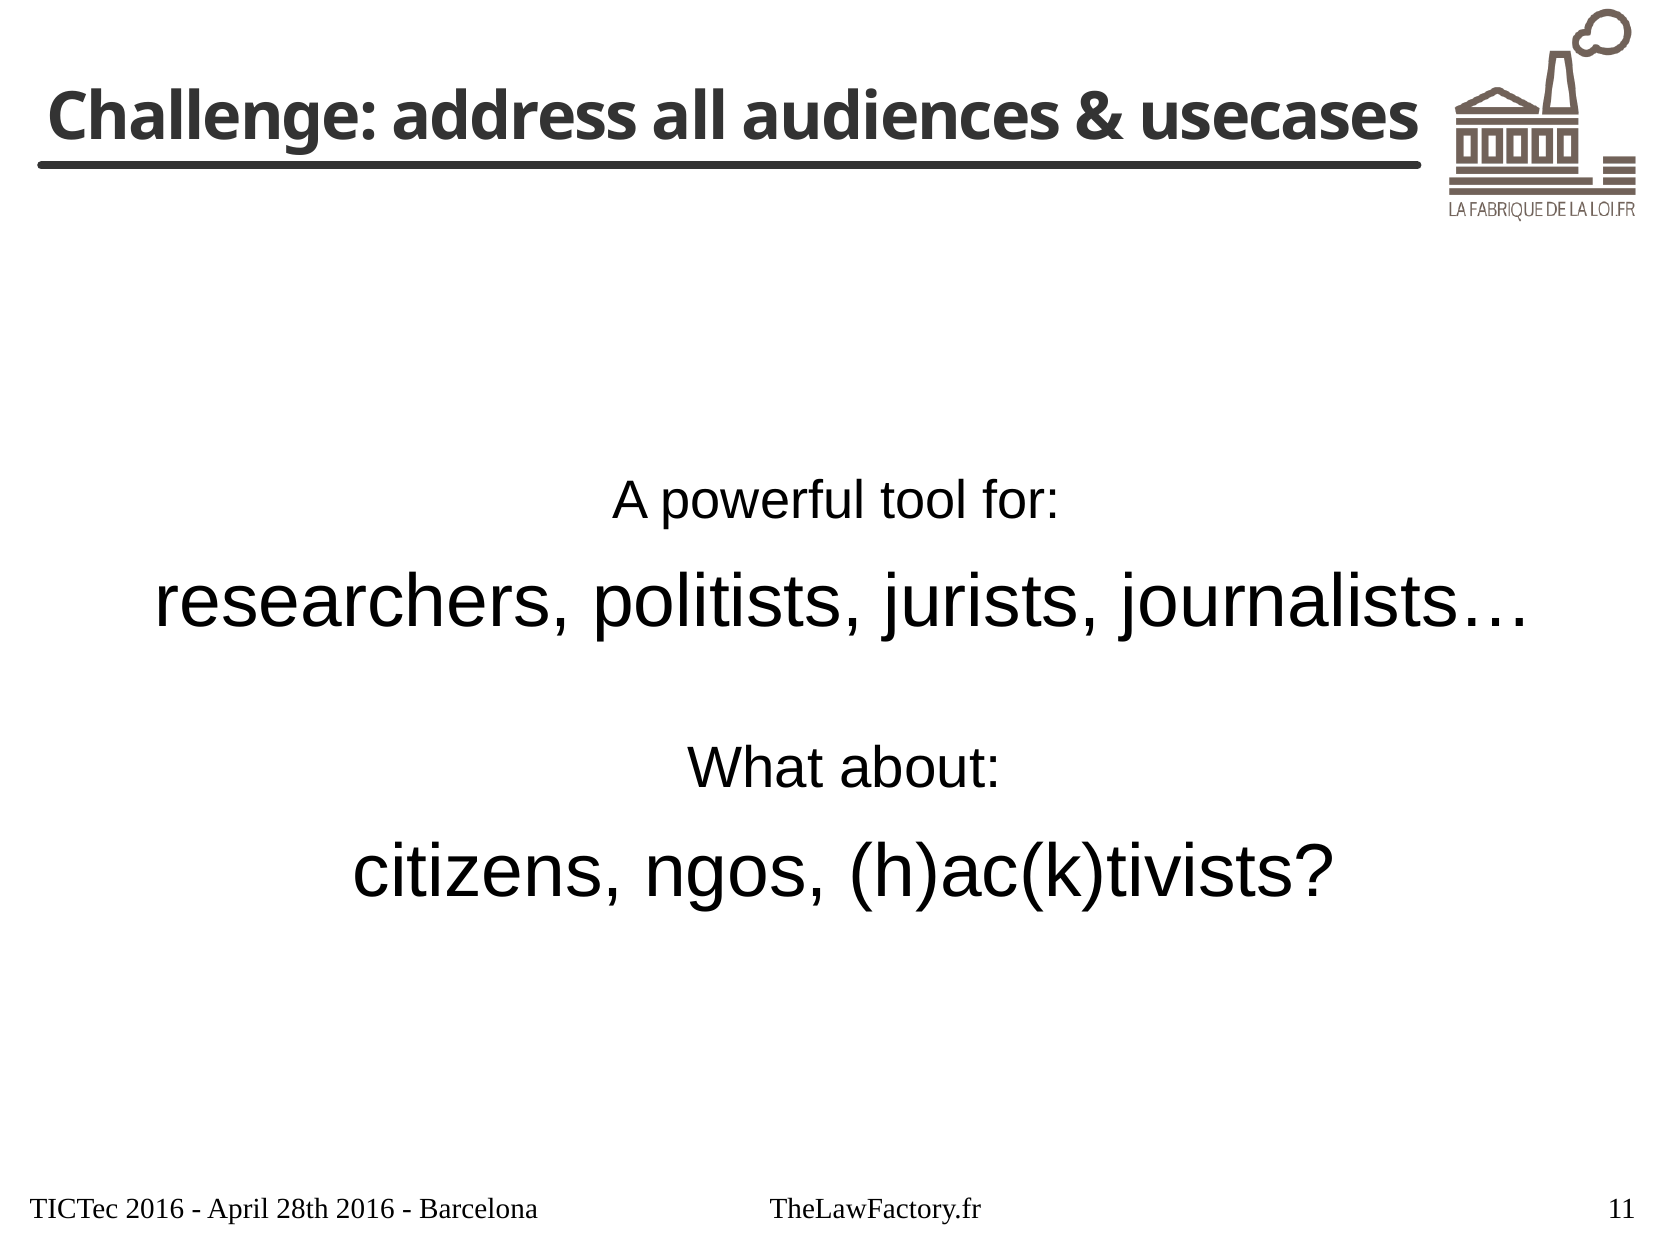

# Challenge: address all audiences & usecases
A powerful tool for:
researchers, politists, jurists, journalists…
What about:
citizens, ngos, (h)ac(k)tivists?
TICTec 2016 - April 28th 2016 - Barcelona
TheLawFactory.fr
11